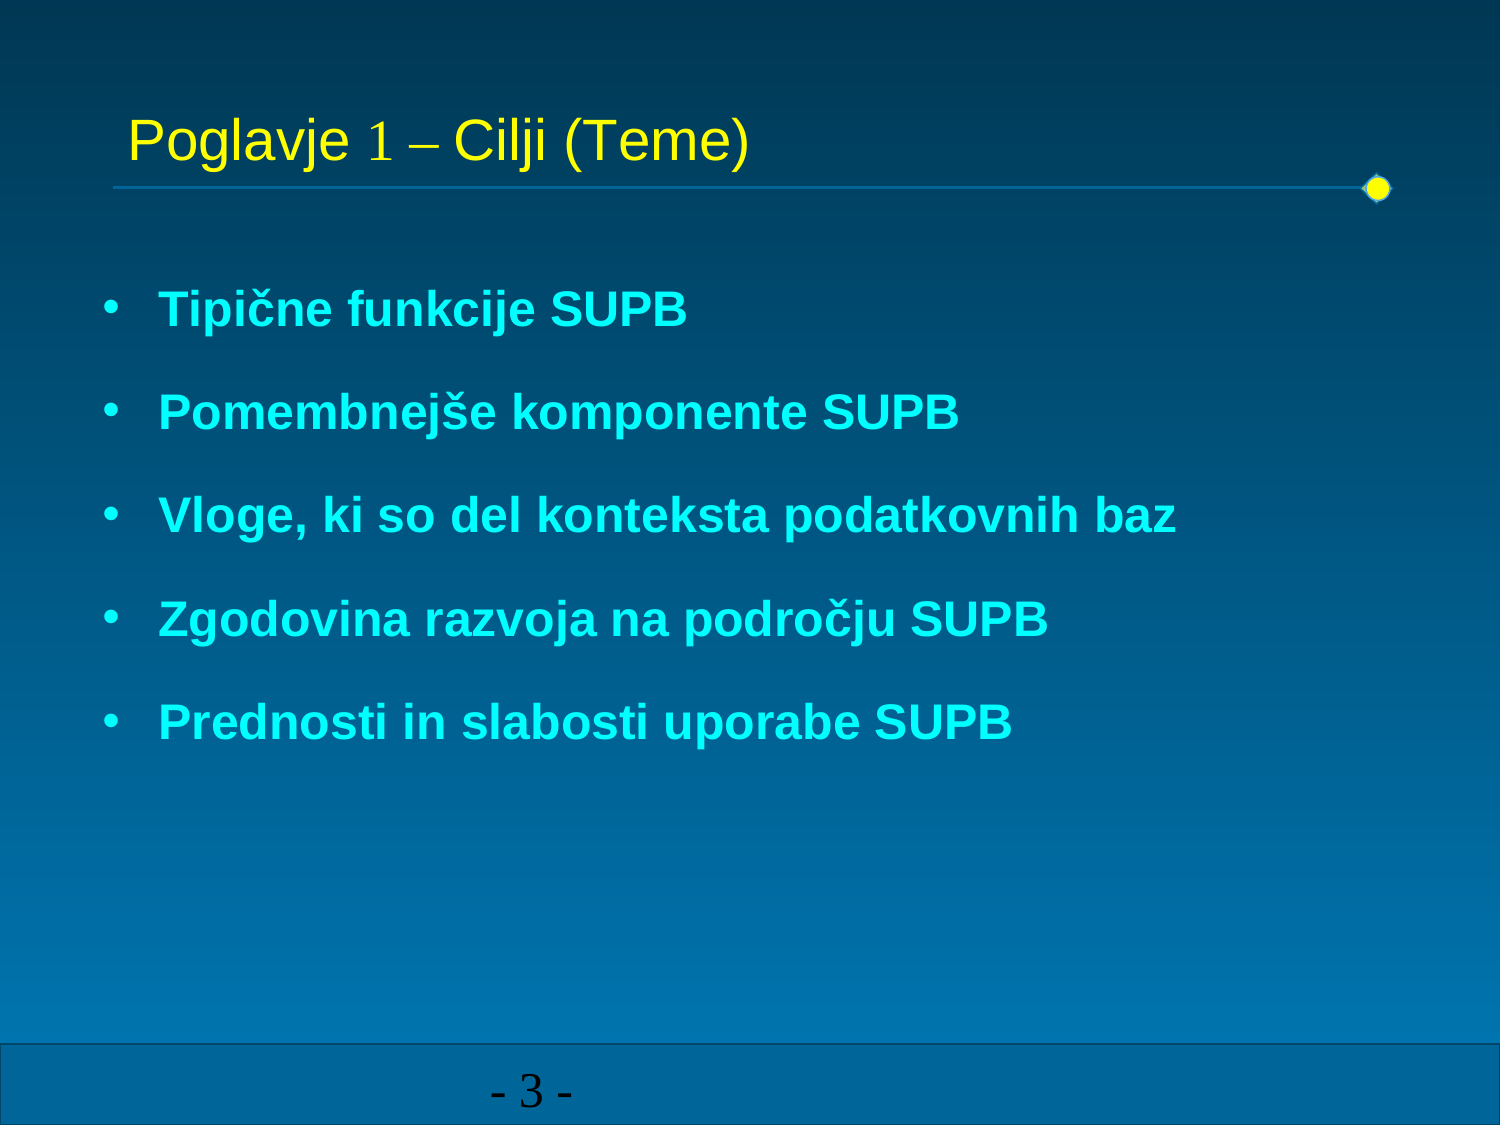

# Poglavje 1 – Cilji (Teme)
Tipične funkcije SUPB
Pomembnejše komponente SUPB
Vloge, ki so del konteksta podatkovnih baz
Zgodovina razvoja na področju SUPB
Prednosti in slabosti uporabe SUPB
(c) Pearson Education 2005